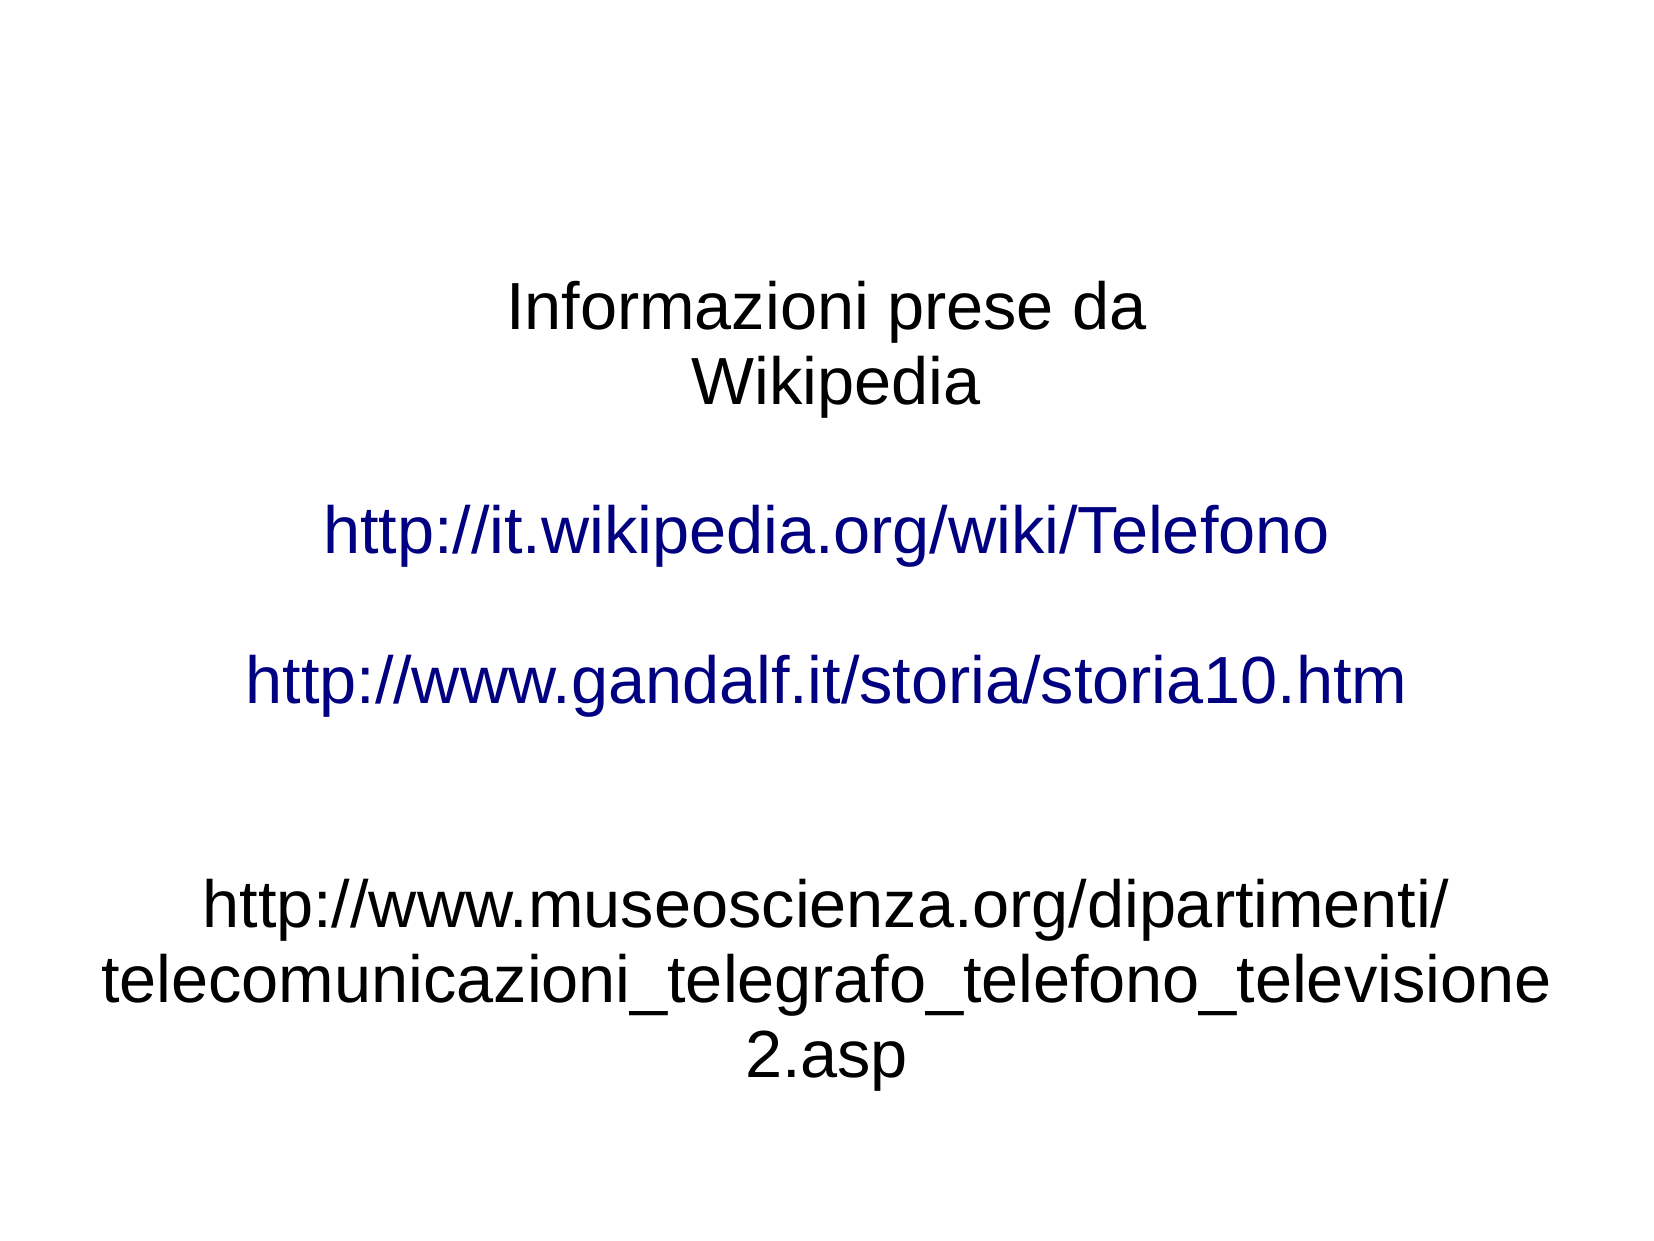

#
Informazioni prese da
 Wikipedia
http://it.wikipedia.org/wiki/Telefono
http://www.gandalf.it/storia/storia10.htm
http://www.museoscienza.org/dipartimenti/telecomunicazioni_telegrafo_telefono_televisione2.asp